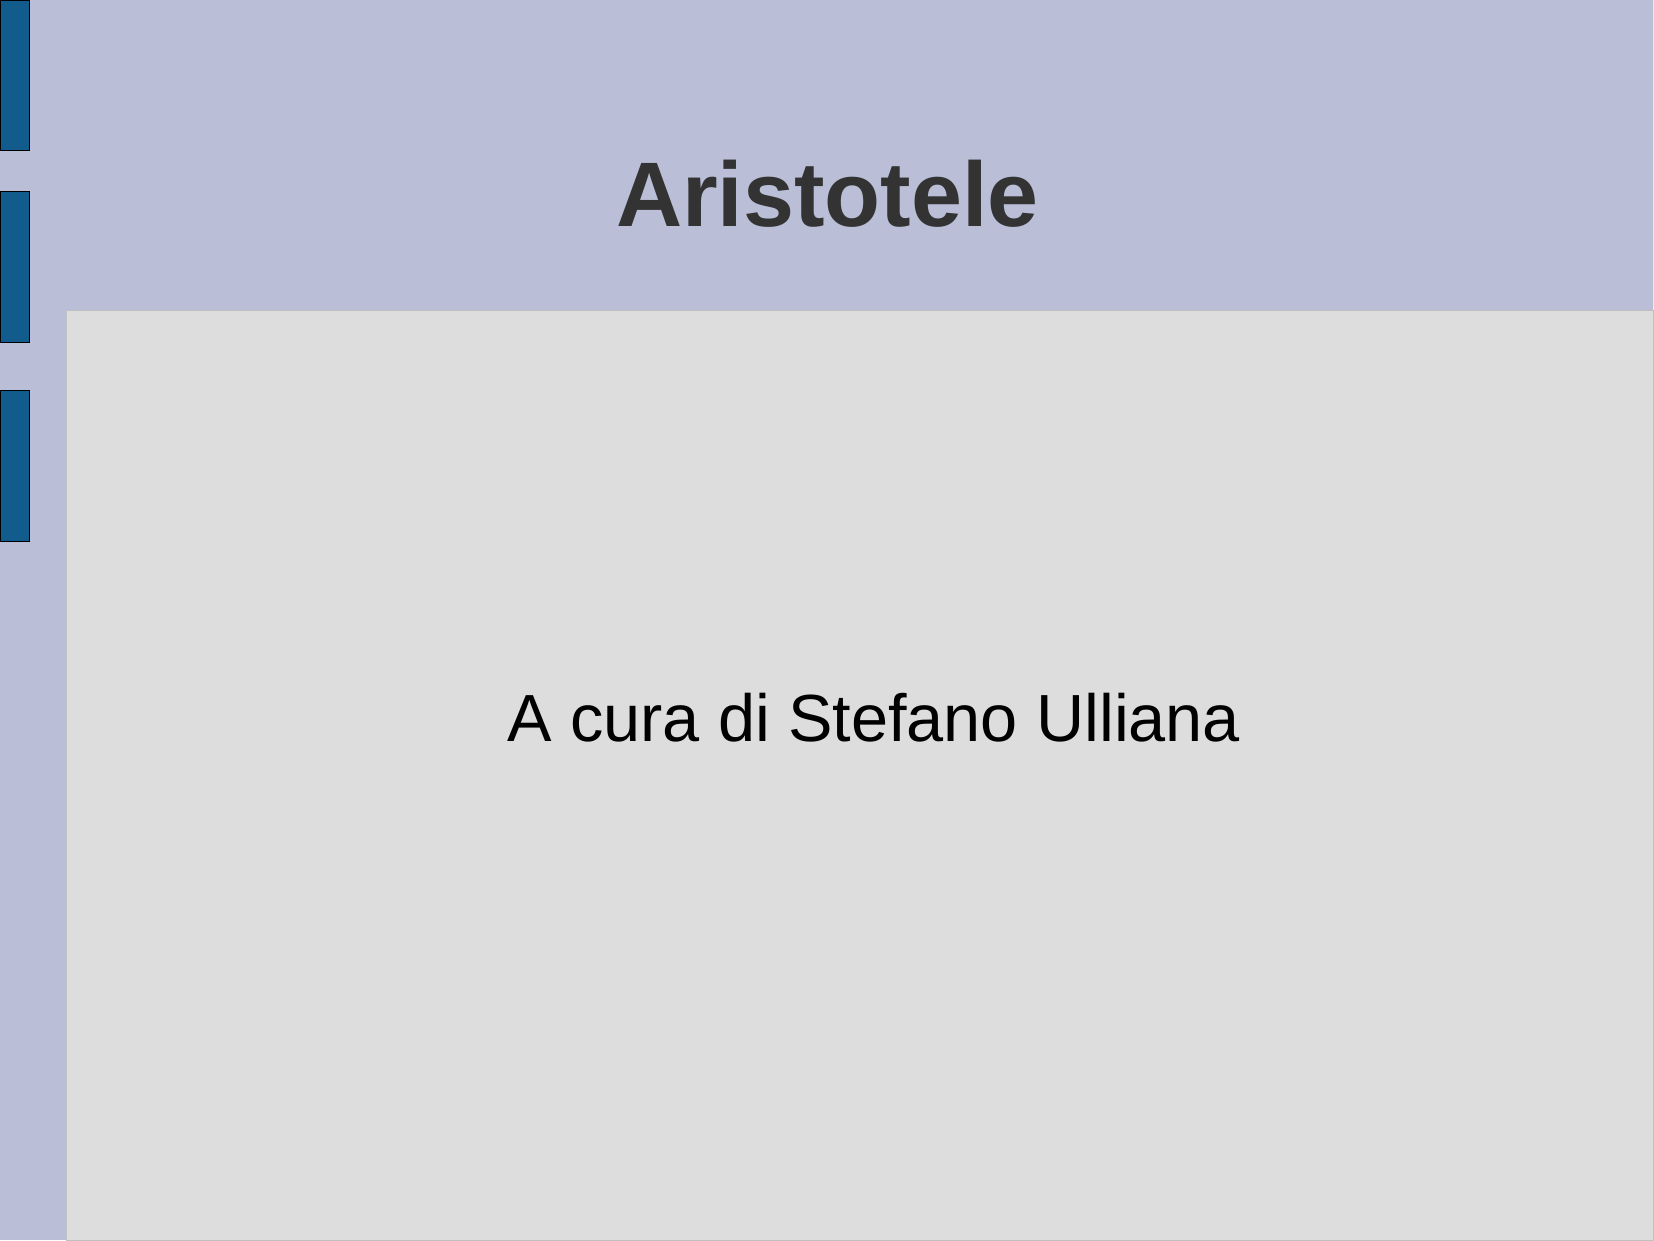

# Aristotele
A cura di Stefano Ulliana